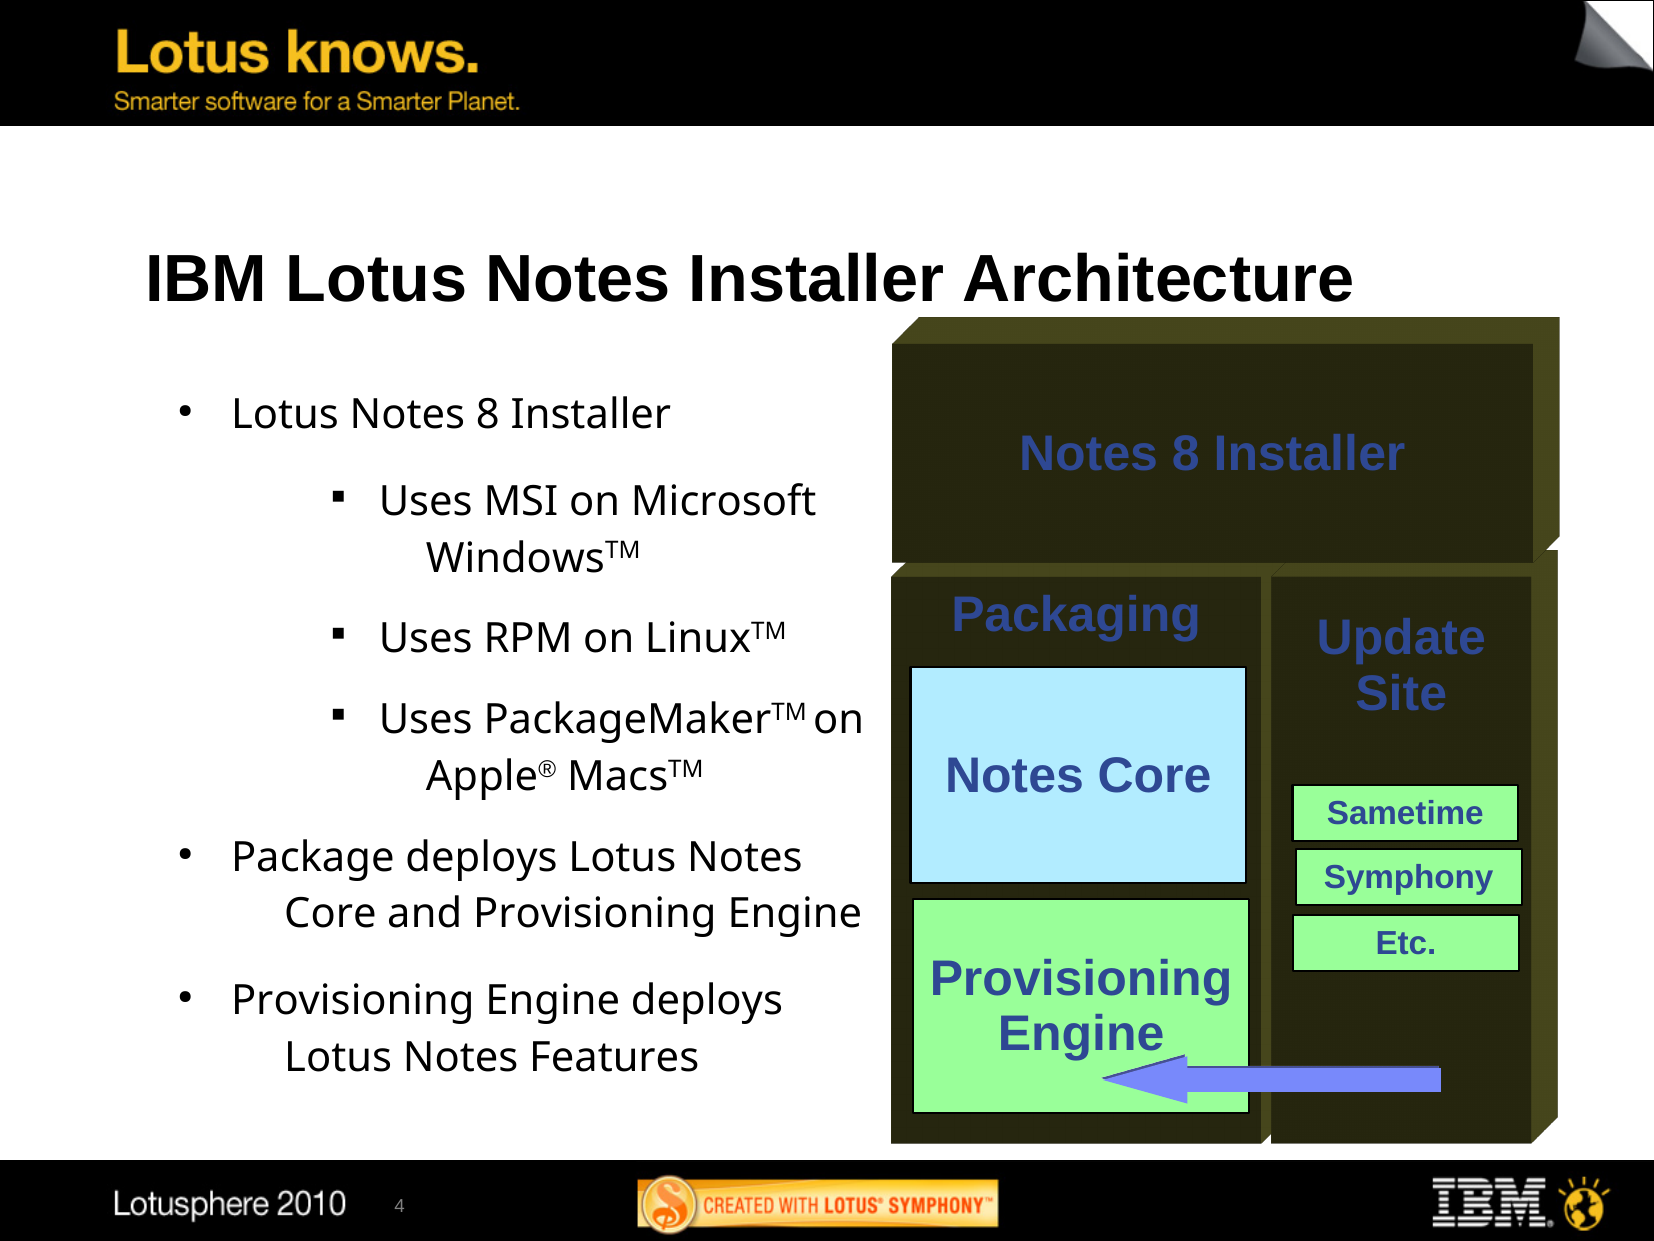

# IBM Lotus Notes Installer Architecture
Lotus Notes 8 Installer
Uses MSI on Microsoft WindowsTM
Uses RPM on LinuxTM
Uses PackageMakerTM on Apple® MacsTM
Package deploys Lotus Notes Core and Provisioning Engine
Provisioning Engine deploys Lotus Notes Features
Notes 8 Installer
Update
Site
Packaging
Notes Core
Sametime
Symphony
Provisioning Engine
Etc.
4